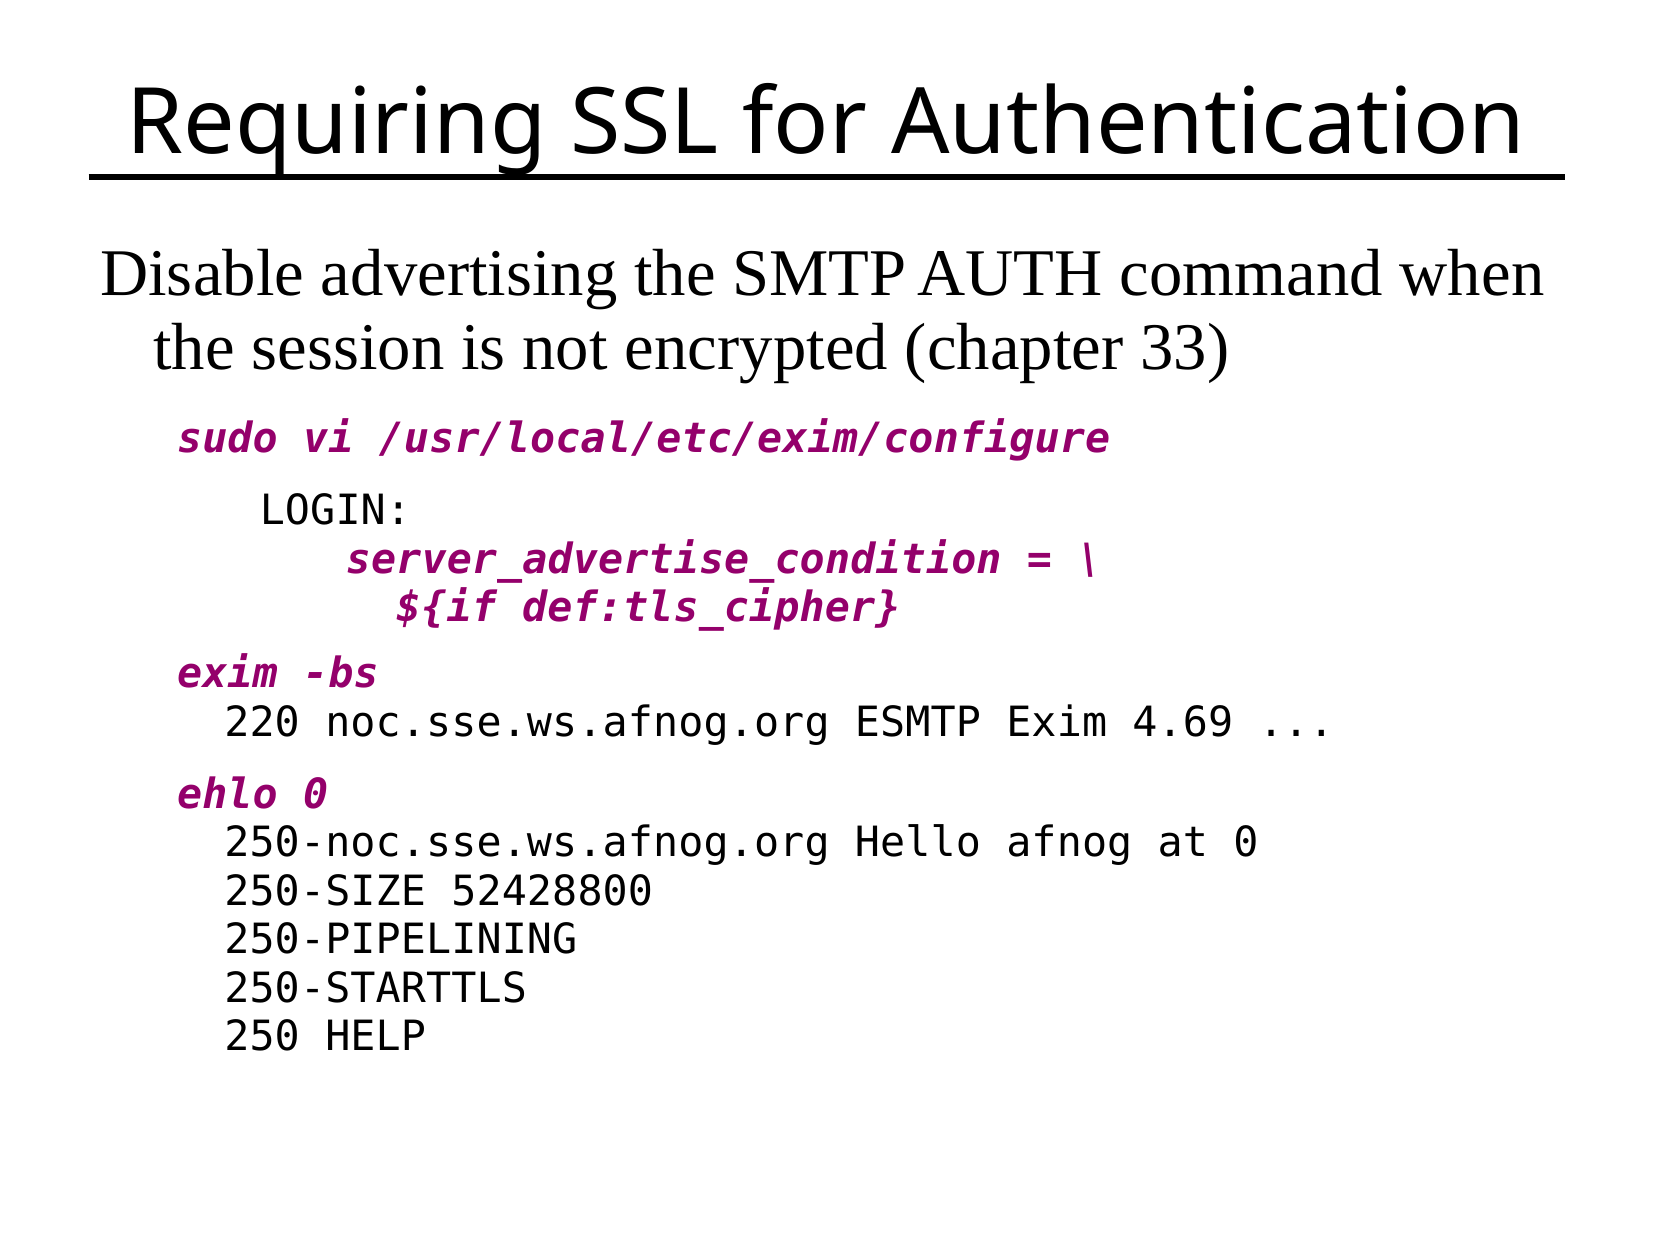

# Requiring SSL for Authentication
Disable advertising the SMTP AUTH command when the session is not encrypted (chapter 33)
sudo vi /usr/local/etc/exim/configure
LOGIN:
 server_advertise_condition = \
 ${if def:tls_cipher}
exim -bs
220 noc.sse.ws.afnog.org ESMTP Exim 4.69 ...
ehlo 0
250-noc.sse.ws.afnog.org Hello afnog at 0
250-SIZE 52428800
250-PIPELINING
250-STARTTLS
250 HELP